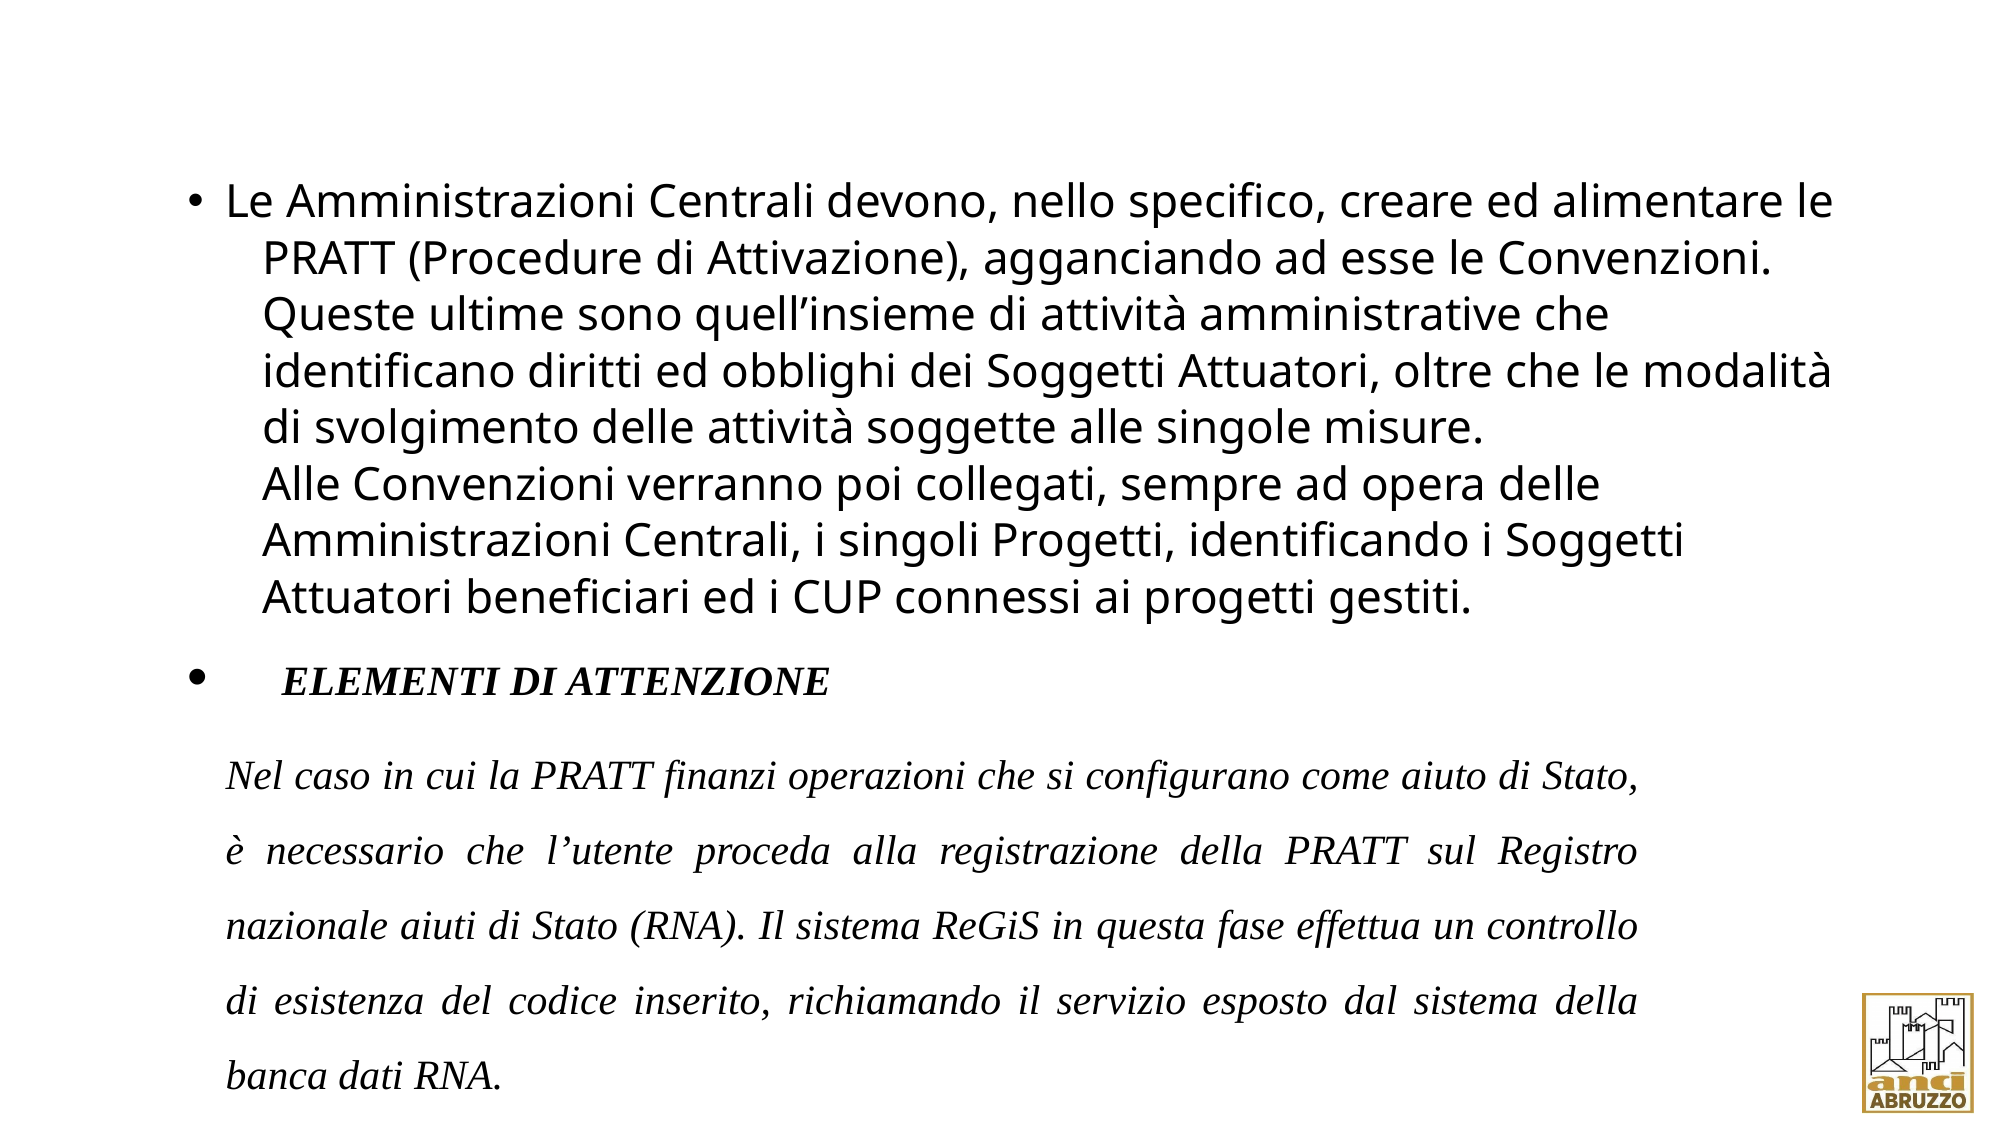

# Le Amministrazioni Centrali devono, nello specifico, creare ed alimentare le PRATT (Procedure di Attivazione), agganciando ad esse le Convenzioni. Queste ultime sono quell’insieme di attività amministrative che identificano diritti ed obblighi dei Soggetti Attuatori, oltre che le modalità di svolgimento delle attività soggette alle singole misure. Alle Convenzioni verranno poi collegati, sempre ad opera delle Amministrazioni Centrali, i singoli Progetti, identificando i Soggetti Attuatori beneficiari ed i CUP connessi ai progetti gestiti.
ELEMENTI DI ATTENZIONE
Nel caso in cui la PRATT finanzi operazioni che si configurano come aiuto di Stato, è necessario che l’utente proceda alla registrazione della PRATT sul Registro nazionale aiuti di Stato (RNA). Il sistema ReGiS in questa fase effettua un controllo di esistenza del codice inserito, richiamando il servizio esposto dal sistema della banca dati RNA.